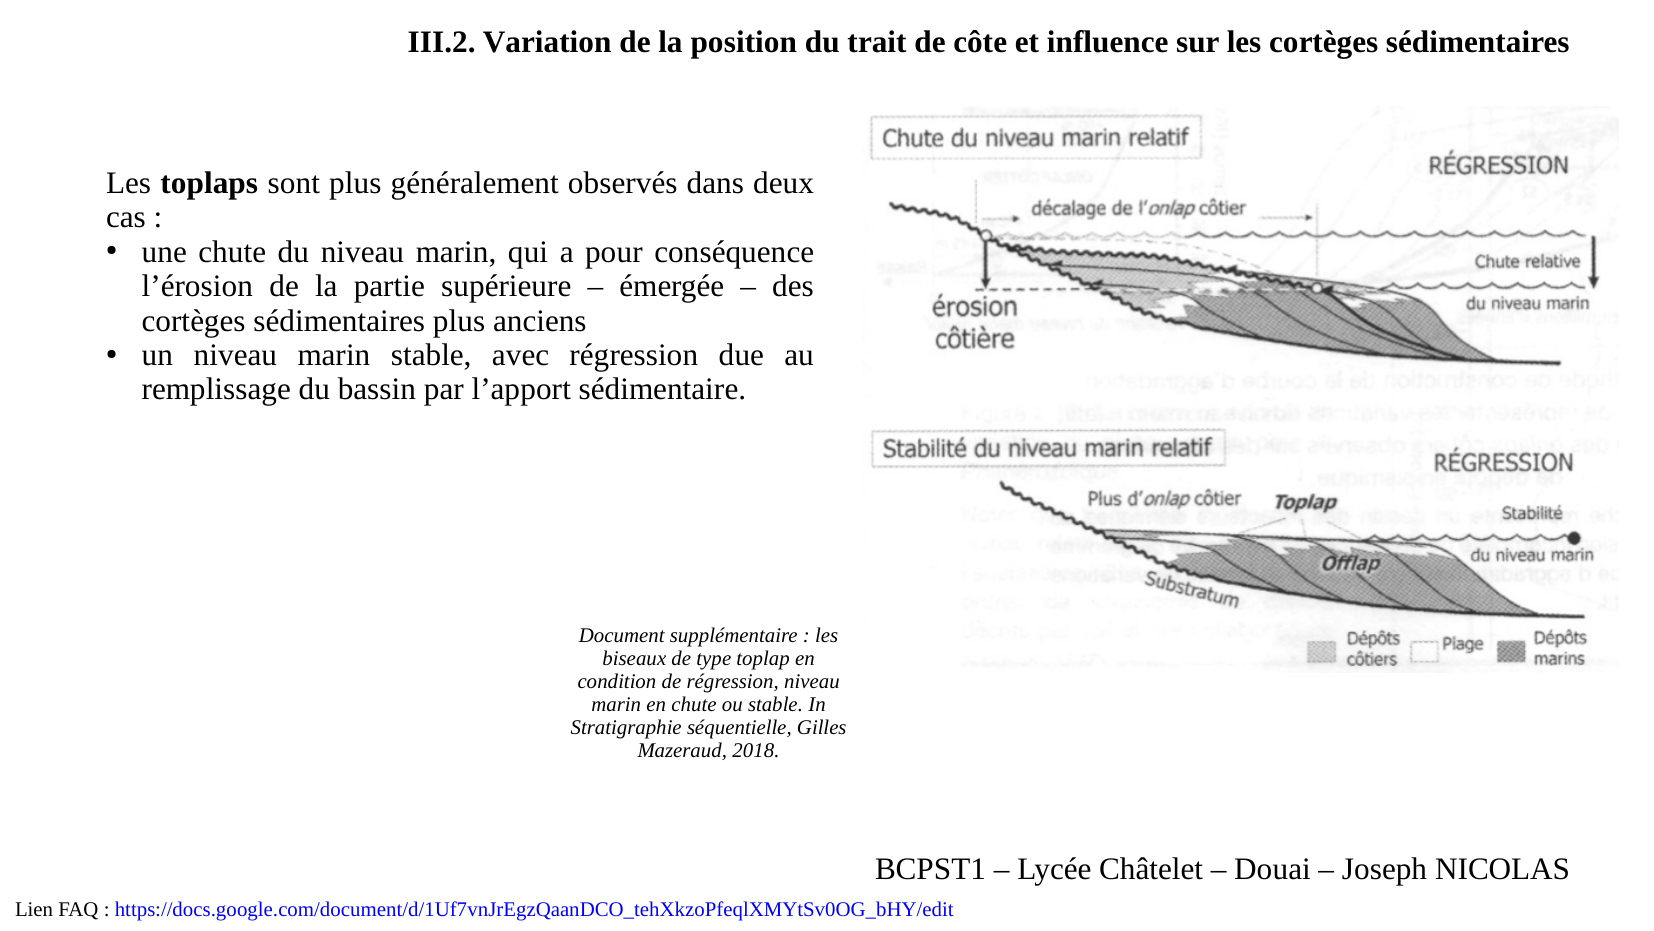

III.2. Variation de la position du trait de côte et influence sur les cortèges sédimentaires
Les toplaps sont plus généralement observés dans deux cas :
une chute du niveau marin, qui a pour conséquence l’érosion de la partie supérieure – émergée – des cortèges sédimentaires plus anciens
un niveau marin stable, avec régression due au remplissage du bassin par l’apport sédimentaire.
Document supplémentaire : les biseaux de type toplap en condition de régression, niveau marin en chute ou stable. In Stratigraphie séquentielle, Gilles Mazeraud, 2018.
BCPST1 – Lycée Châtelet – Douai – Joseph NICOLAS
Lien FAQ : https://docs.google.com/document/d/1Uf7vnJrEgzQaanDCO_tehXkzoPfeqlXMYtSv0OG_bHY/edit